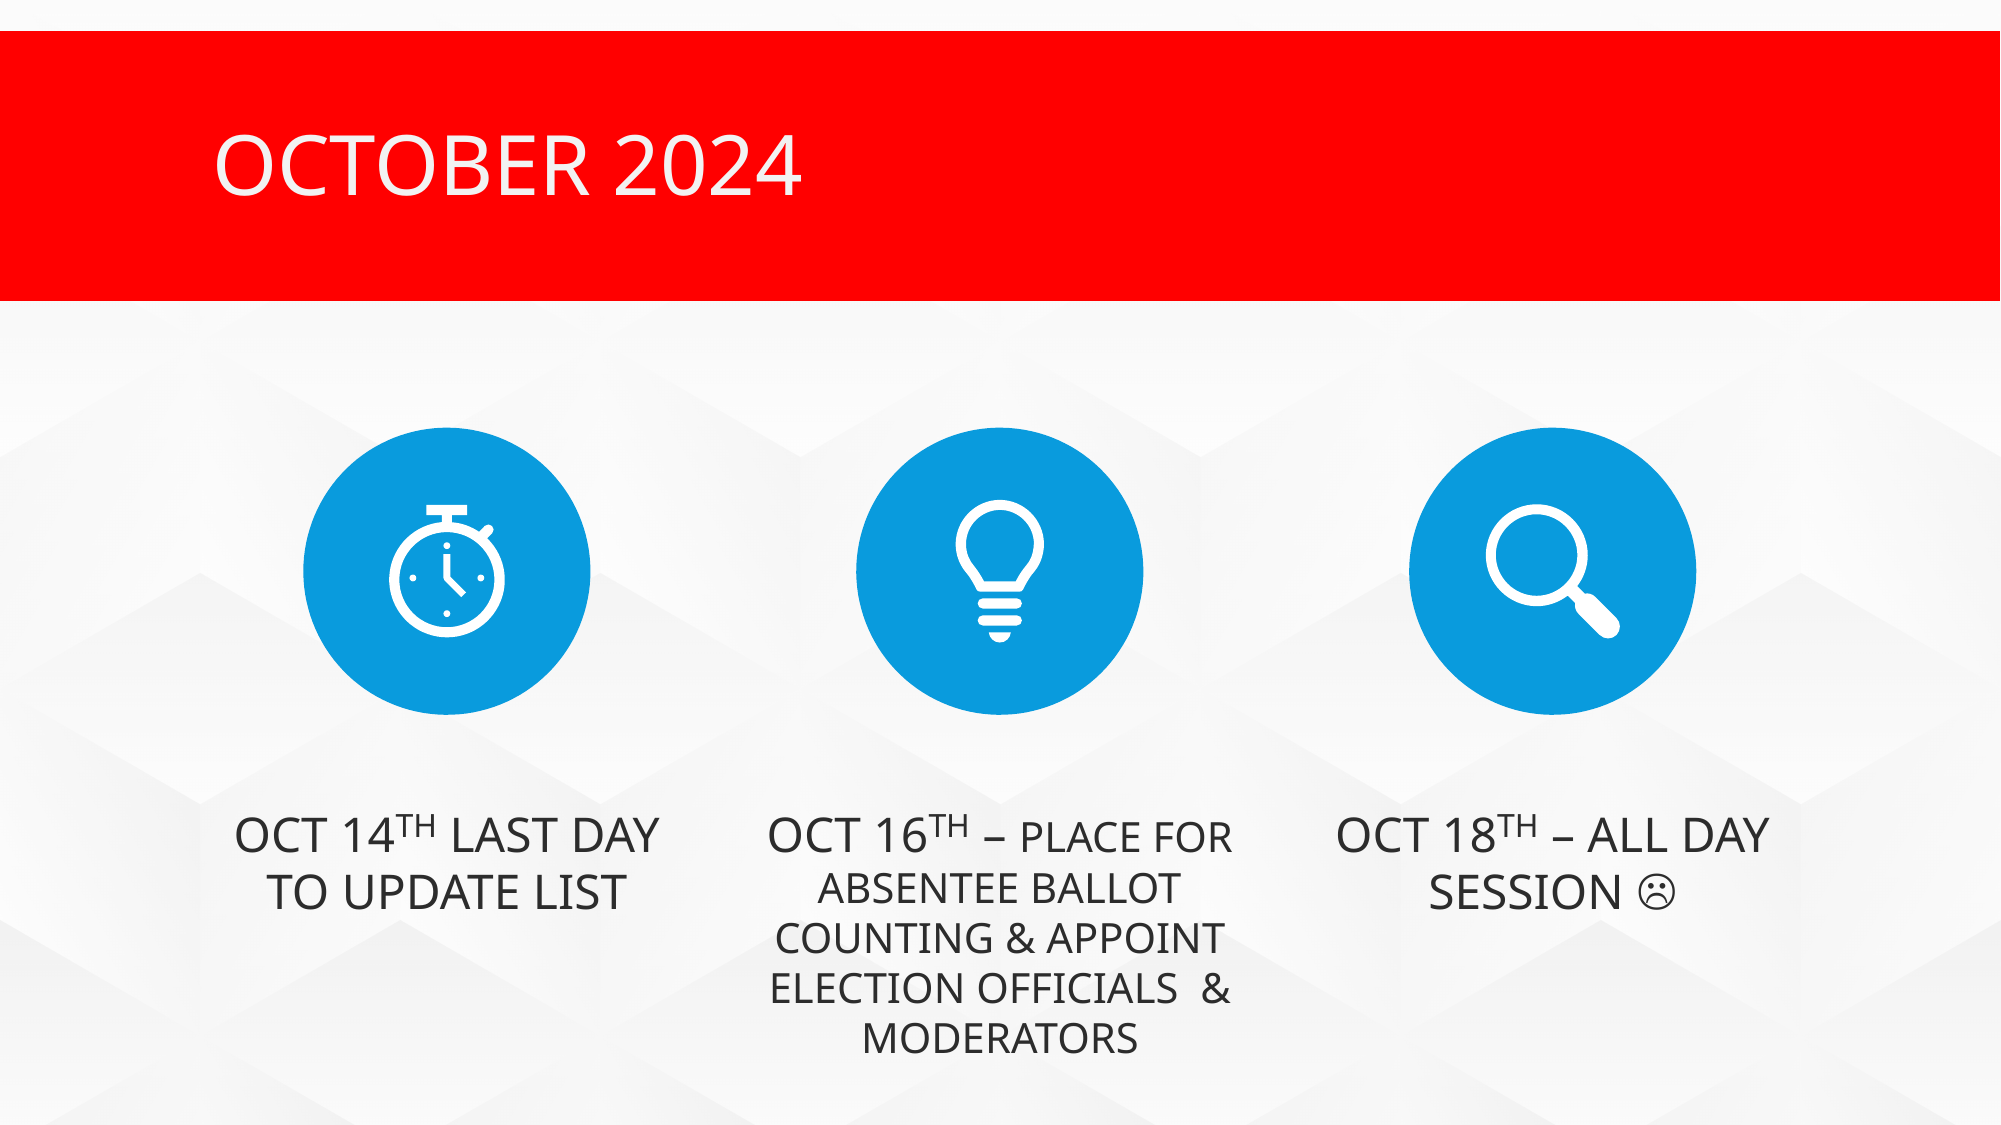

# October 2024
Oct 14th last day to update list
Oct 16th – place for absentee ballot counting & appoint election officials & moderators
Oct 18th – all day session 